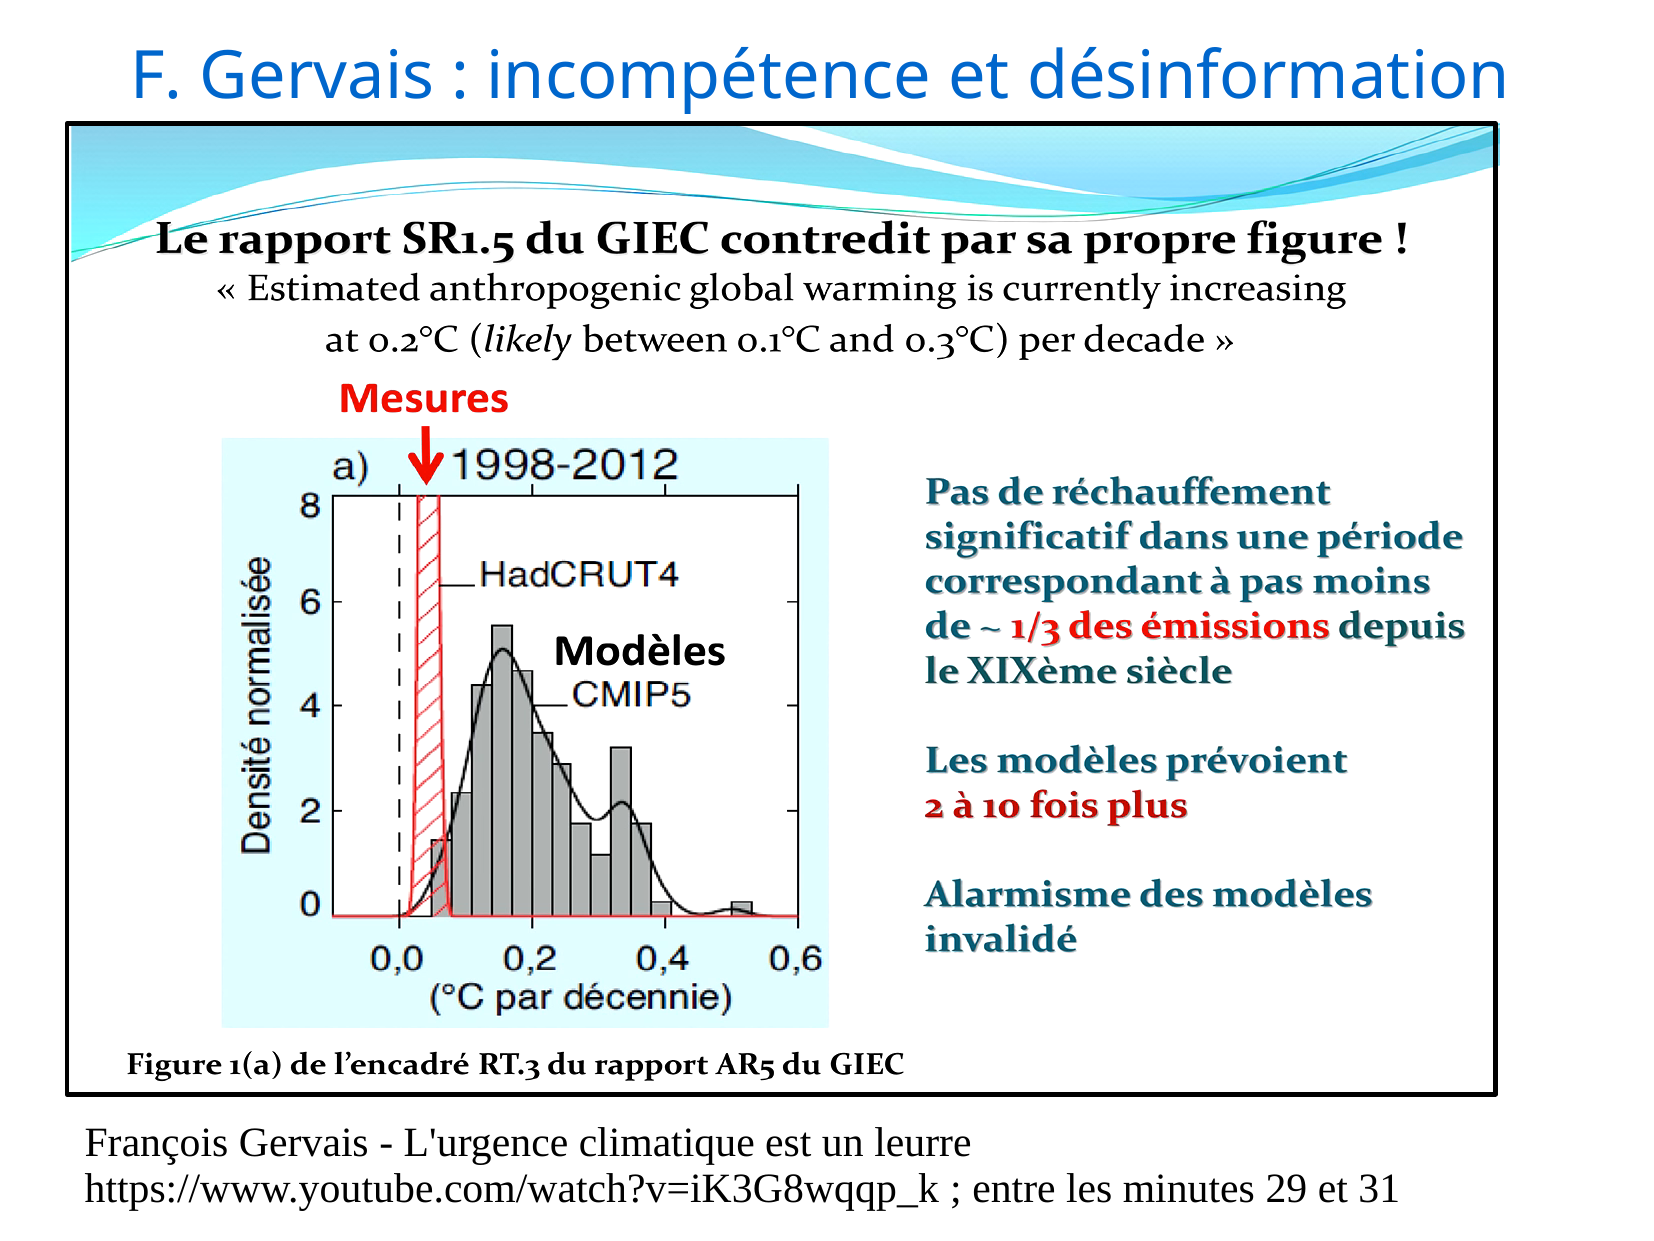

F. Gervais : incompétence et désinformation
François Gervais - L'urgence climatique est un leurre
https://www.youtube.com/watch?v=iK3G8wqqp_k ; entre les minutes 29 et 31